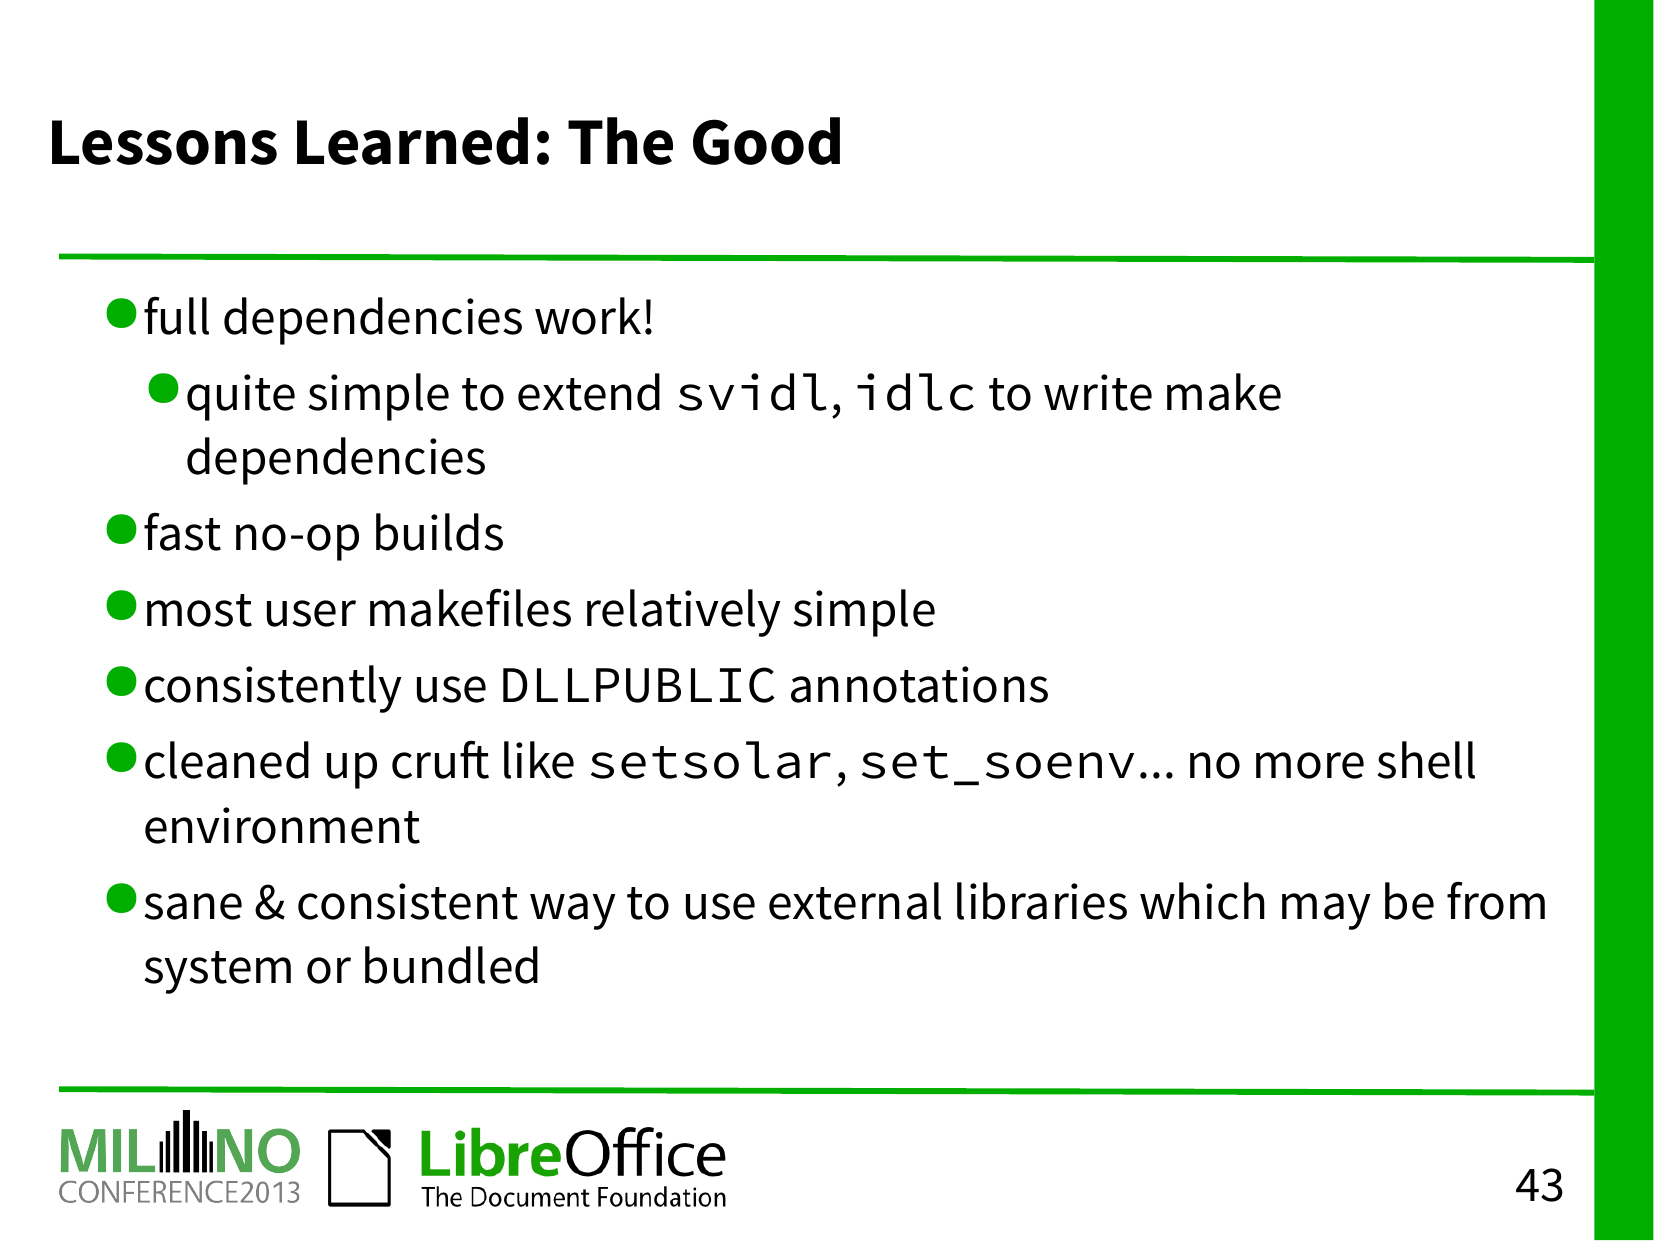

# Lessons Learned: The Good
full dependencies work!
quite simple to extend svidl, idlc to write make dependencies
fast no-op builds
most user makefiles relatively simple
consistently use DLLPUBLIC annotations
cleaned up cruft like setsolar, set_soenv... no more shell environment
sane & consistent way to use external libraries which may be from system or bundled
43